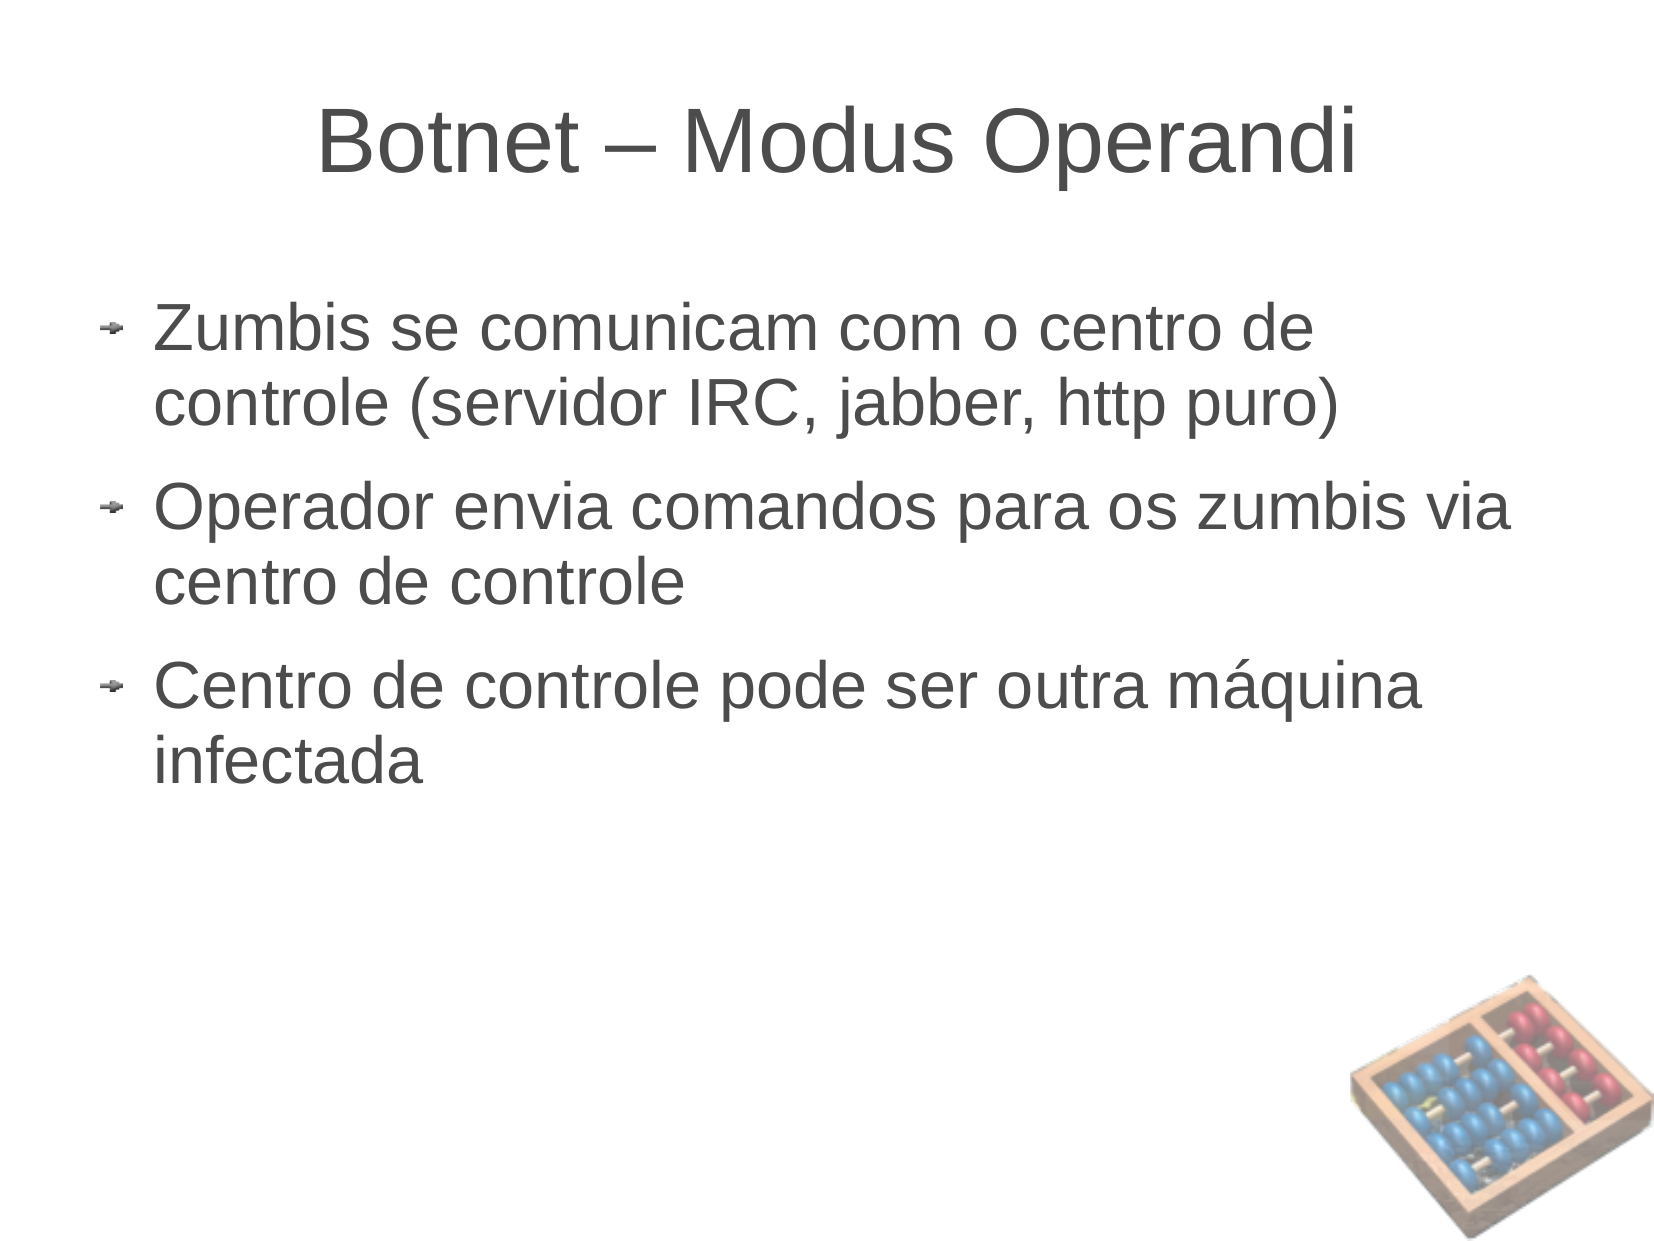

# Botnet – Modus Operandi
Zumbis se comunicam com o centro de controle (servidor IRC, jabber, http puro)
Operador envia comandos para os zumbis via centro de controle
Centro de controle pode ser outra máquina infectada